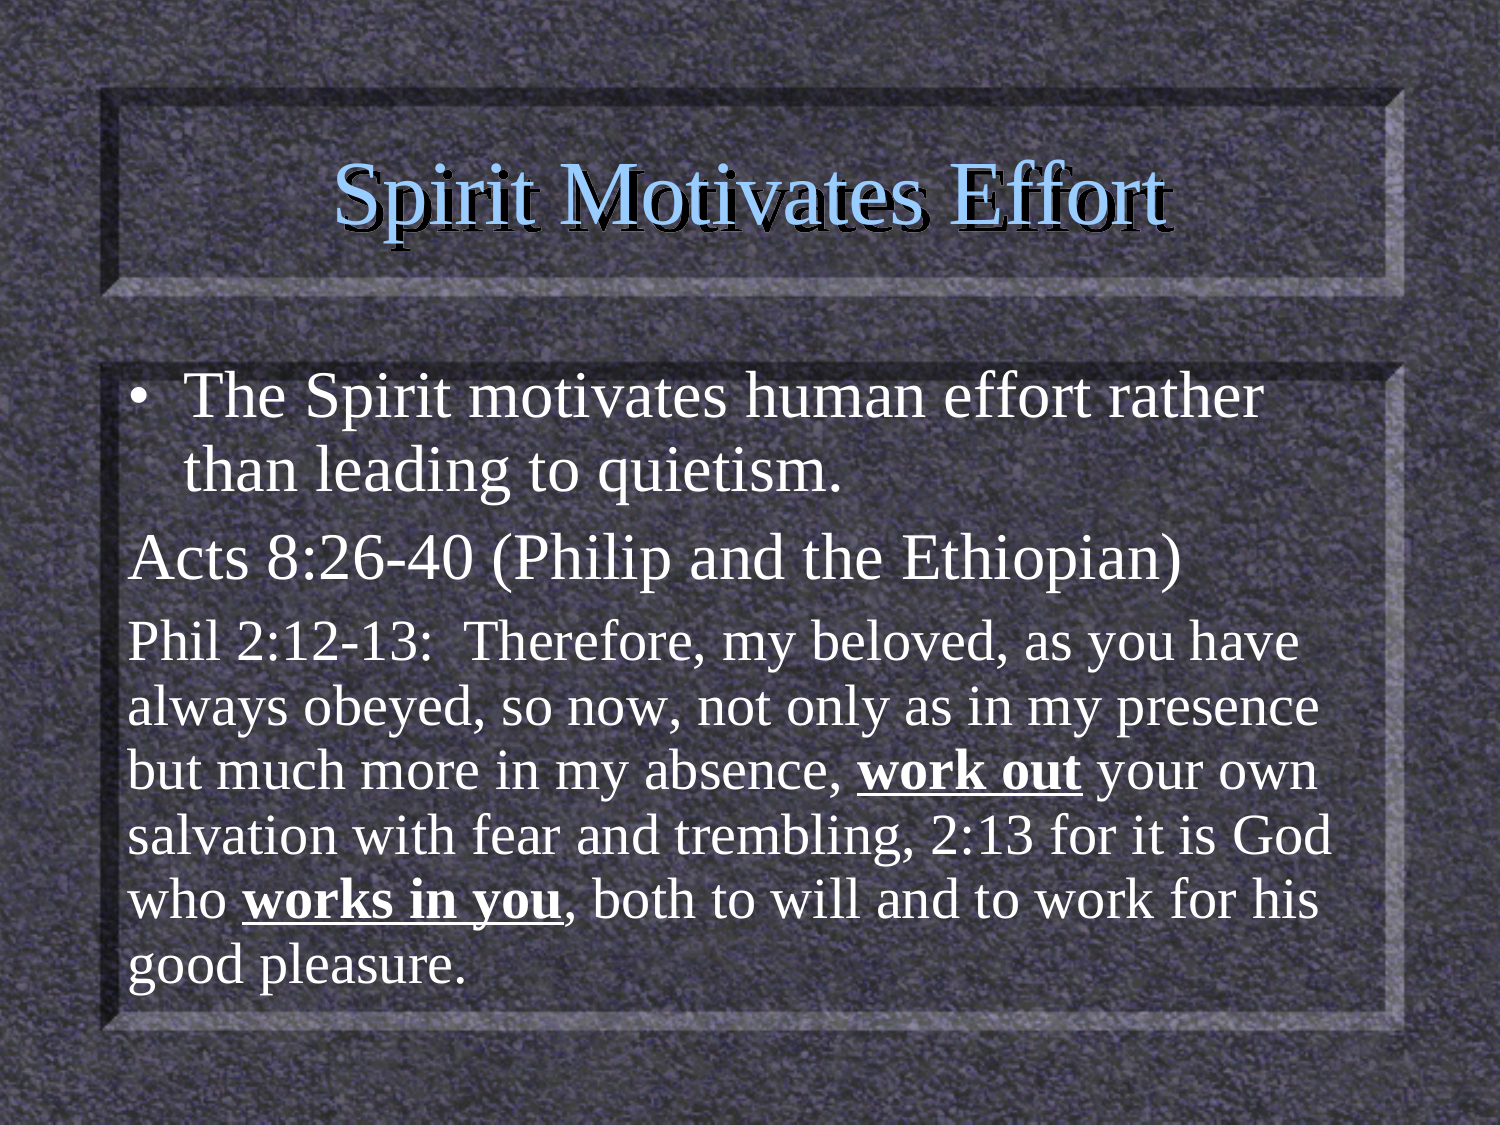

# Spirit Motivates Effort
The Spirit motivates human effort rather than leading to quietism.
Acts 8:26-40 (Philip and the Ethiopian)
Phil 2:12-13: Therefore, my beloved, as you have always obeyed, so now, not only as in my presence but much more in my absence, work out your own salvation with fear and trembling, 2:13 for it is God who works in you, both to will and to work for his good pleasure.